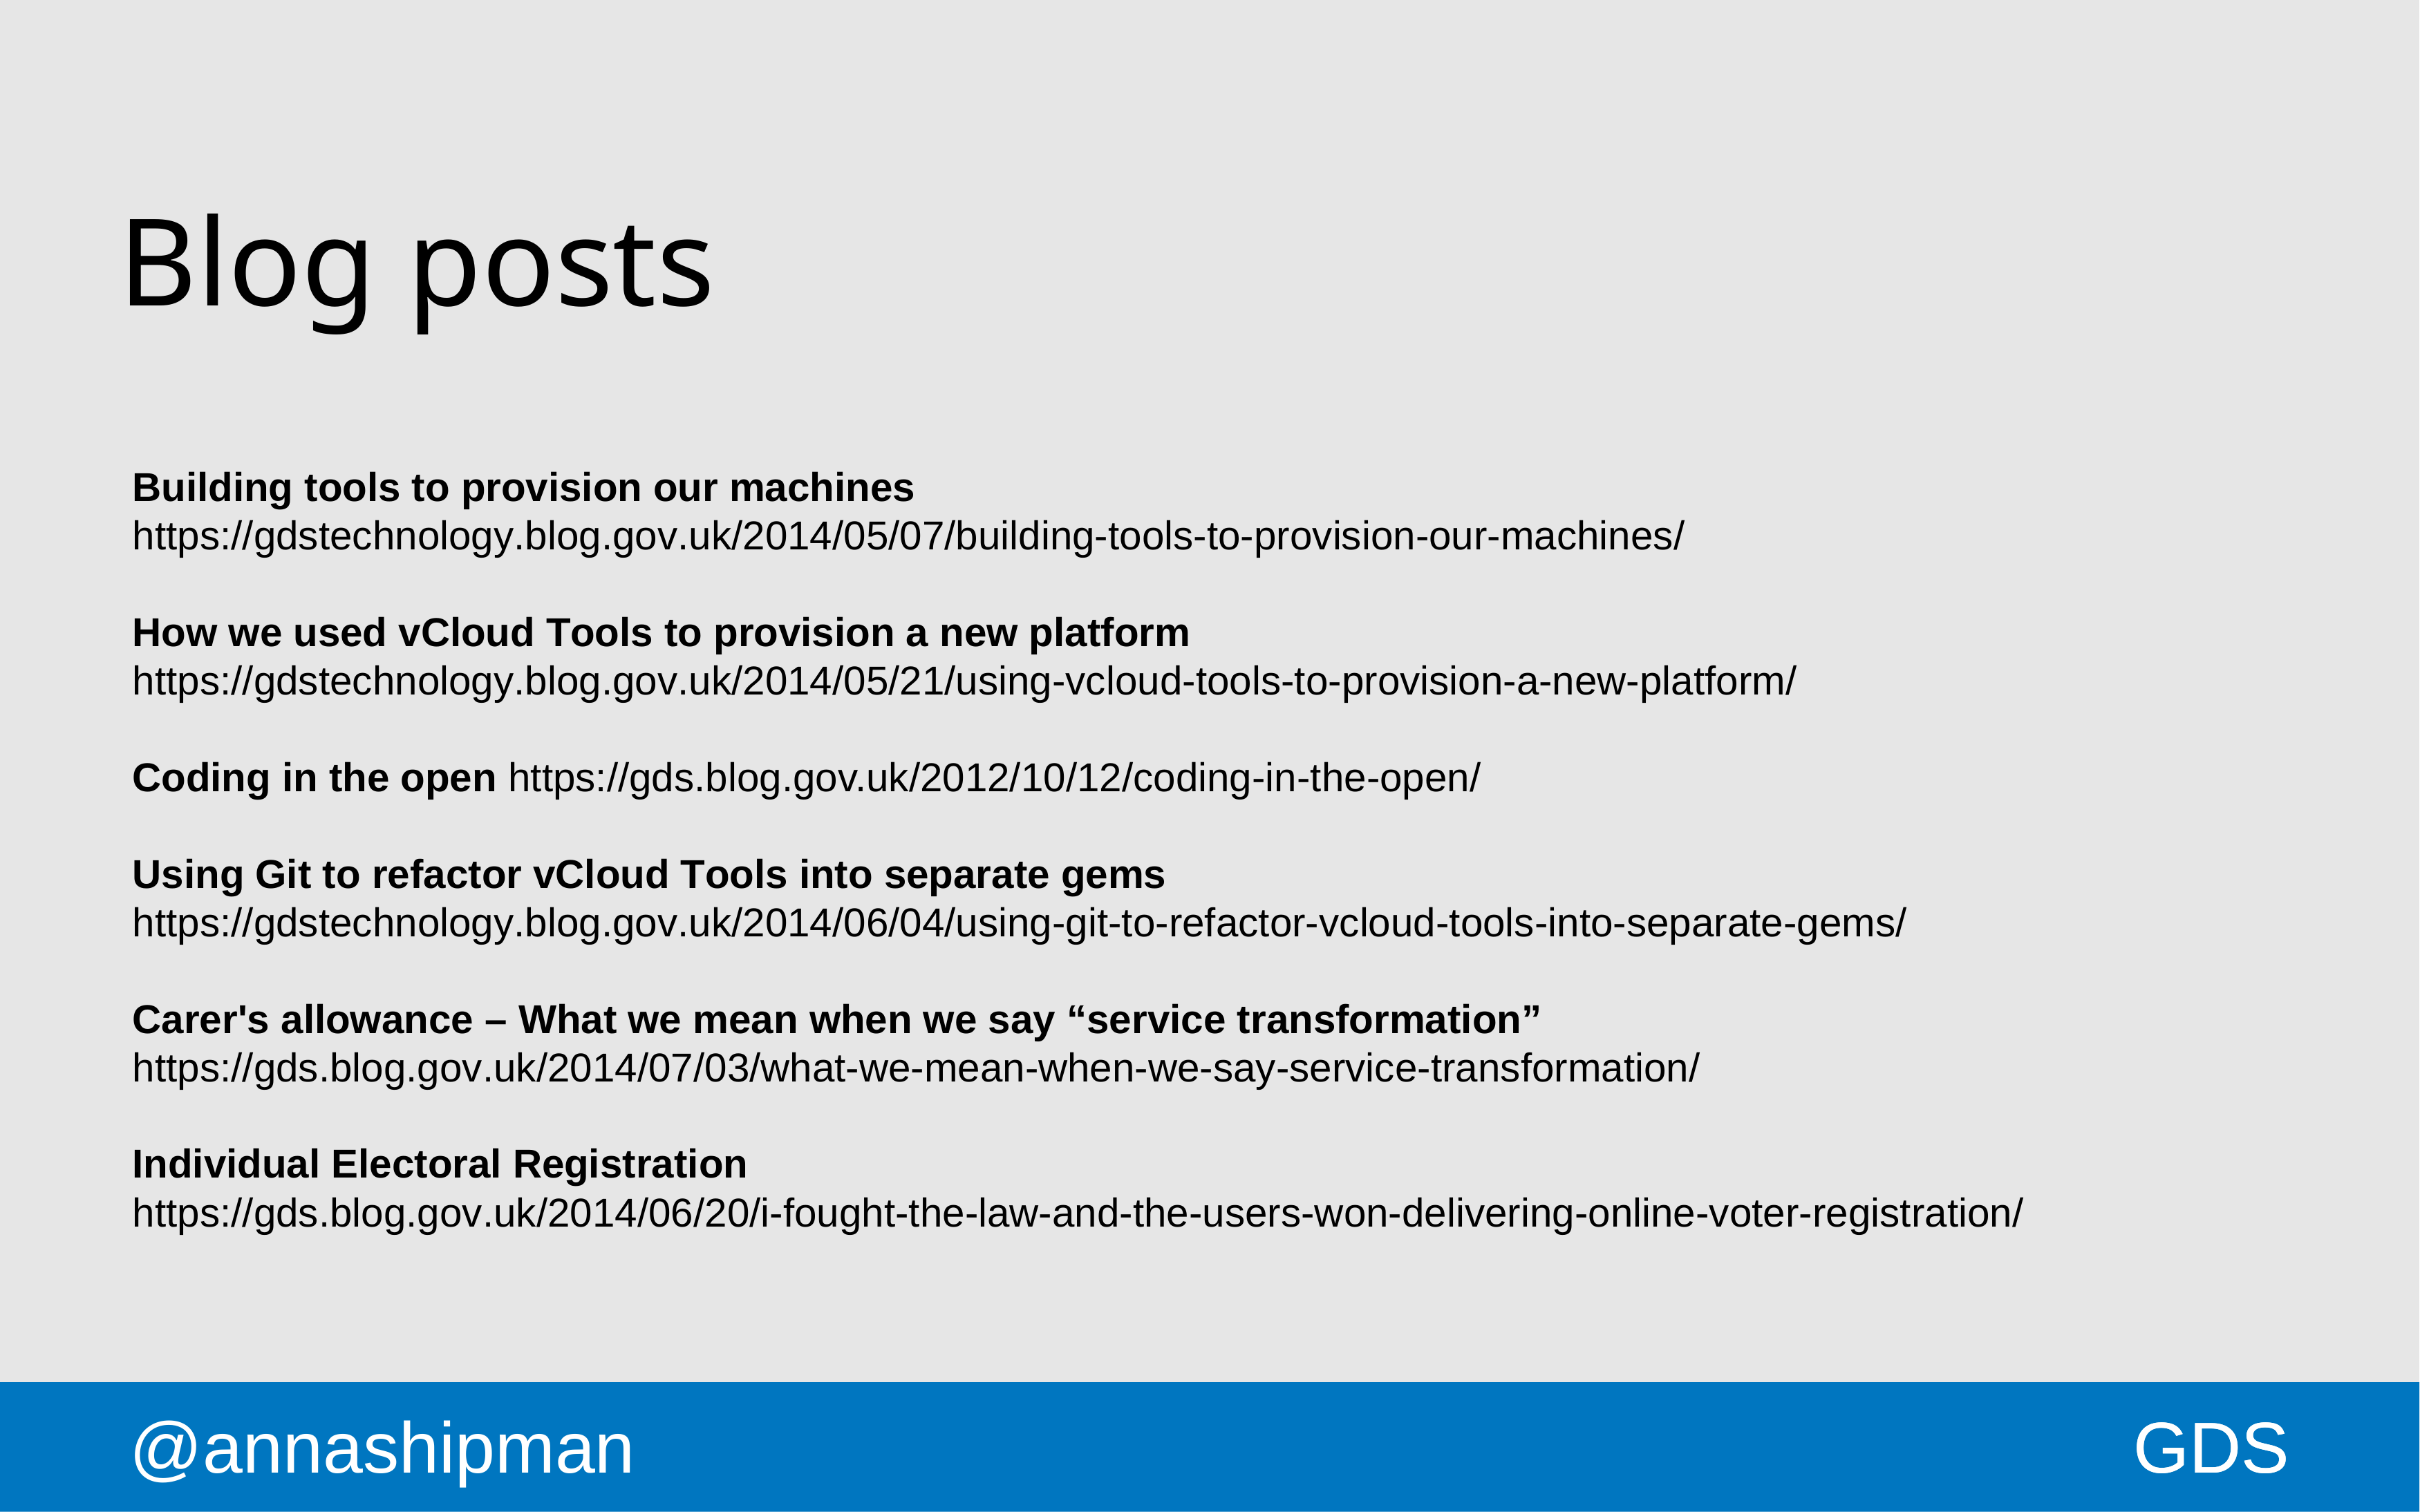

# Blog posts
Building tools to provision our machines
https://gdstechnology.blog.gov.uk/2014/05/07/building-tools-to-provision-our-machines/
How we used vCloud Tools to provision a new platform
https://gdstechnology.blog.gov.uk/2014/05/21/using-vcloud-tools-to-provision-a-new-platform/
Coding in the open https://gds.blog.gov.uk/2012/10/12/coding-in-the-open/
Using Git to refactor vCloud Tools into separate gems
https://gdstechnology.blog.gov.uk/2014/06/04/using-git-to-refactor-vcloud-tools-into-separate-gems/
Carer's allowance – What we mean when we say “service transformation”
https://gds.blog.gov.uk/2014/07/03/what-we-mean-when-we-say-service-transformation/
Individual Electoral Registration
https://gds.blog.gov.uk/2014/06/20/i-fought-the-law-and-the-users-won-delivering-online-voter-registration/